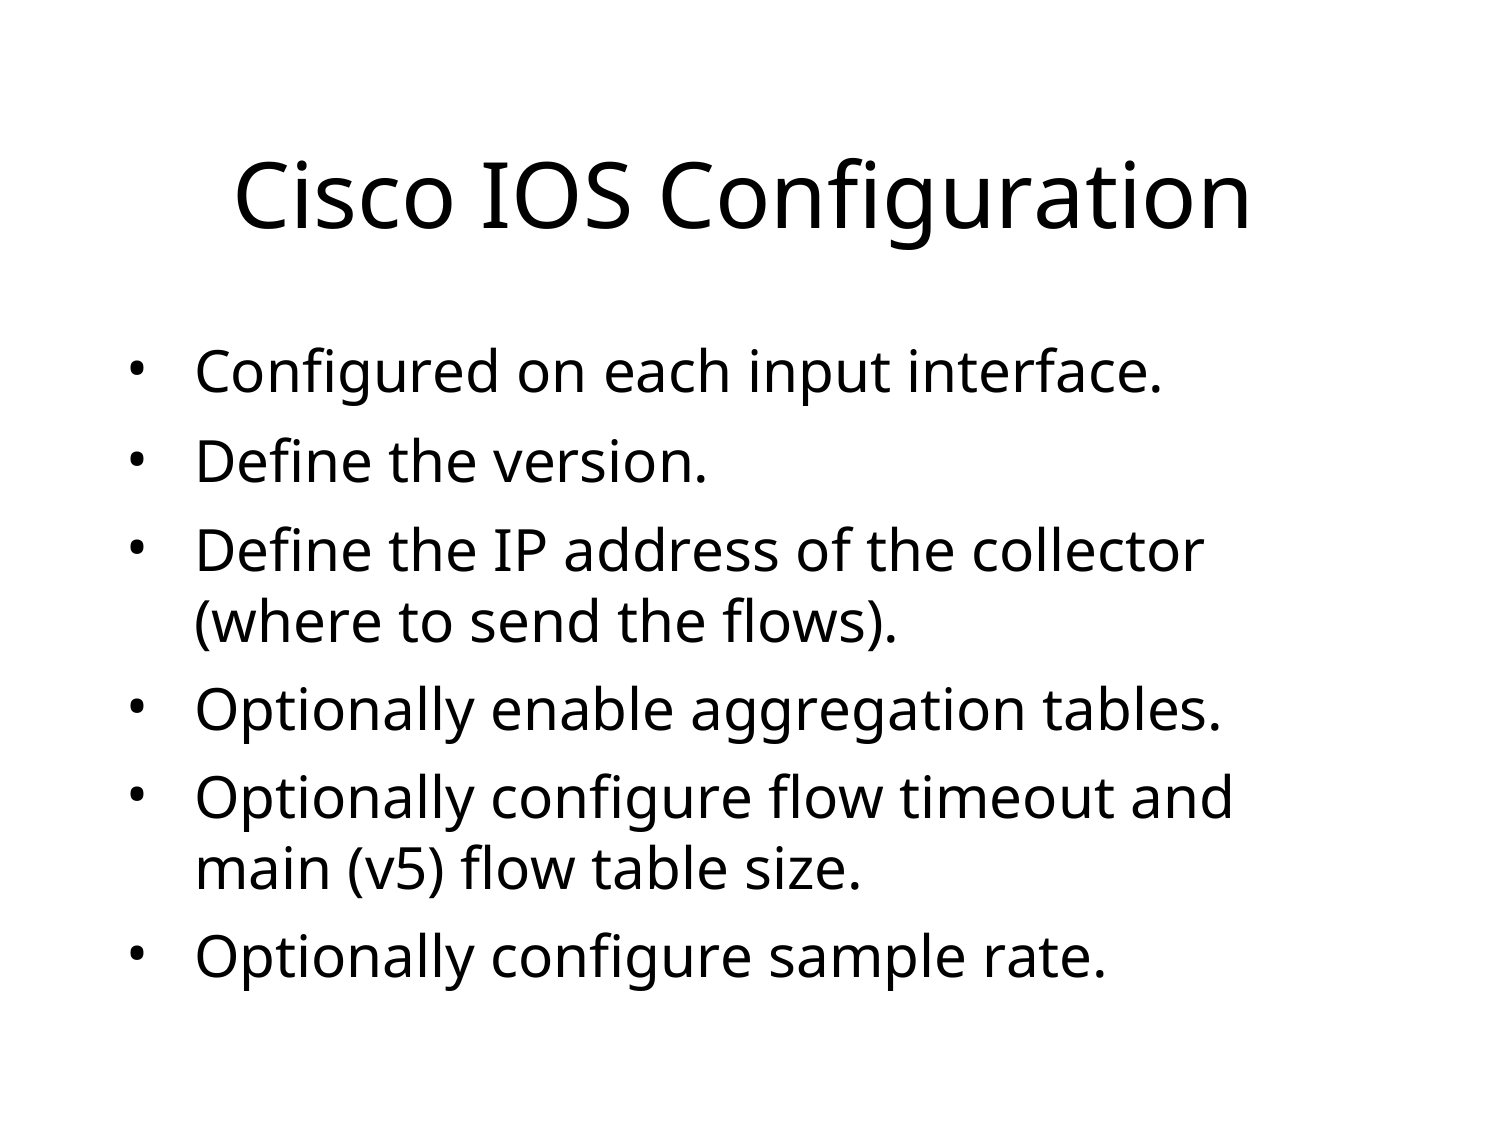

# Cisco IOS Configuration
Configured on each input interface.
Define the version.
Define the IP address of the collector (where to send the flows).
Optionally enable aggregation tables.
Optionally configure flow timeout and main (v5) flow table size.
Optionally configure sample rate.